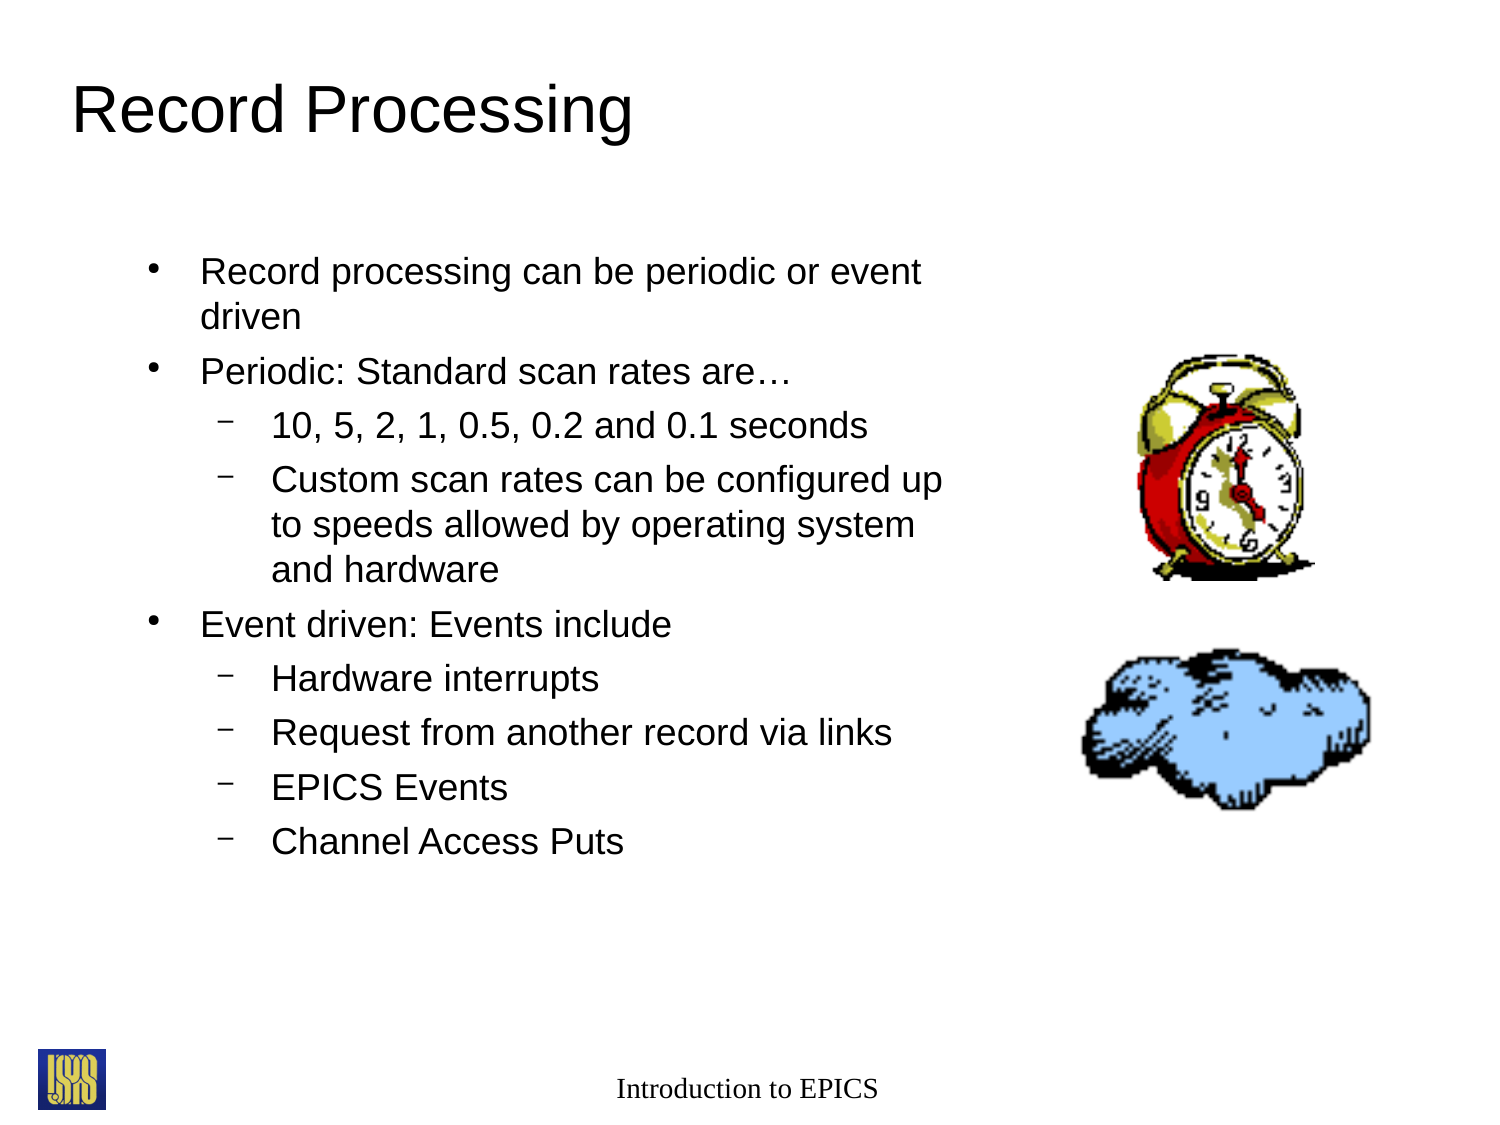

# Record Processing
Record processing can be periodic or event driven
Periodic: Standard scan rates are…
10, 5, 2, 1, 0.5, 0.2 and 0.1 seconds
Custom scan rates can be configured up to speeds allowed by operating system and hardware
Event driven: Events include
Hardware interrupts
Request from another record via links
EPICS Events
Channel Access Puts
[Your Presentation Title]